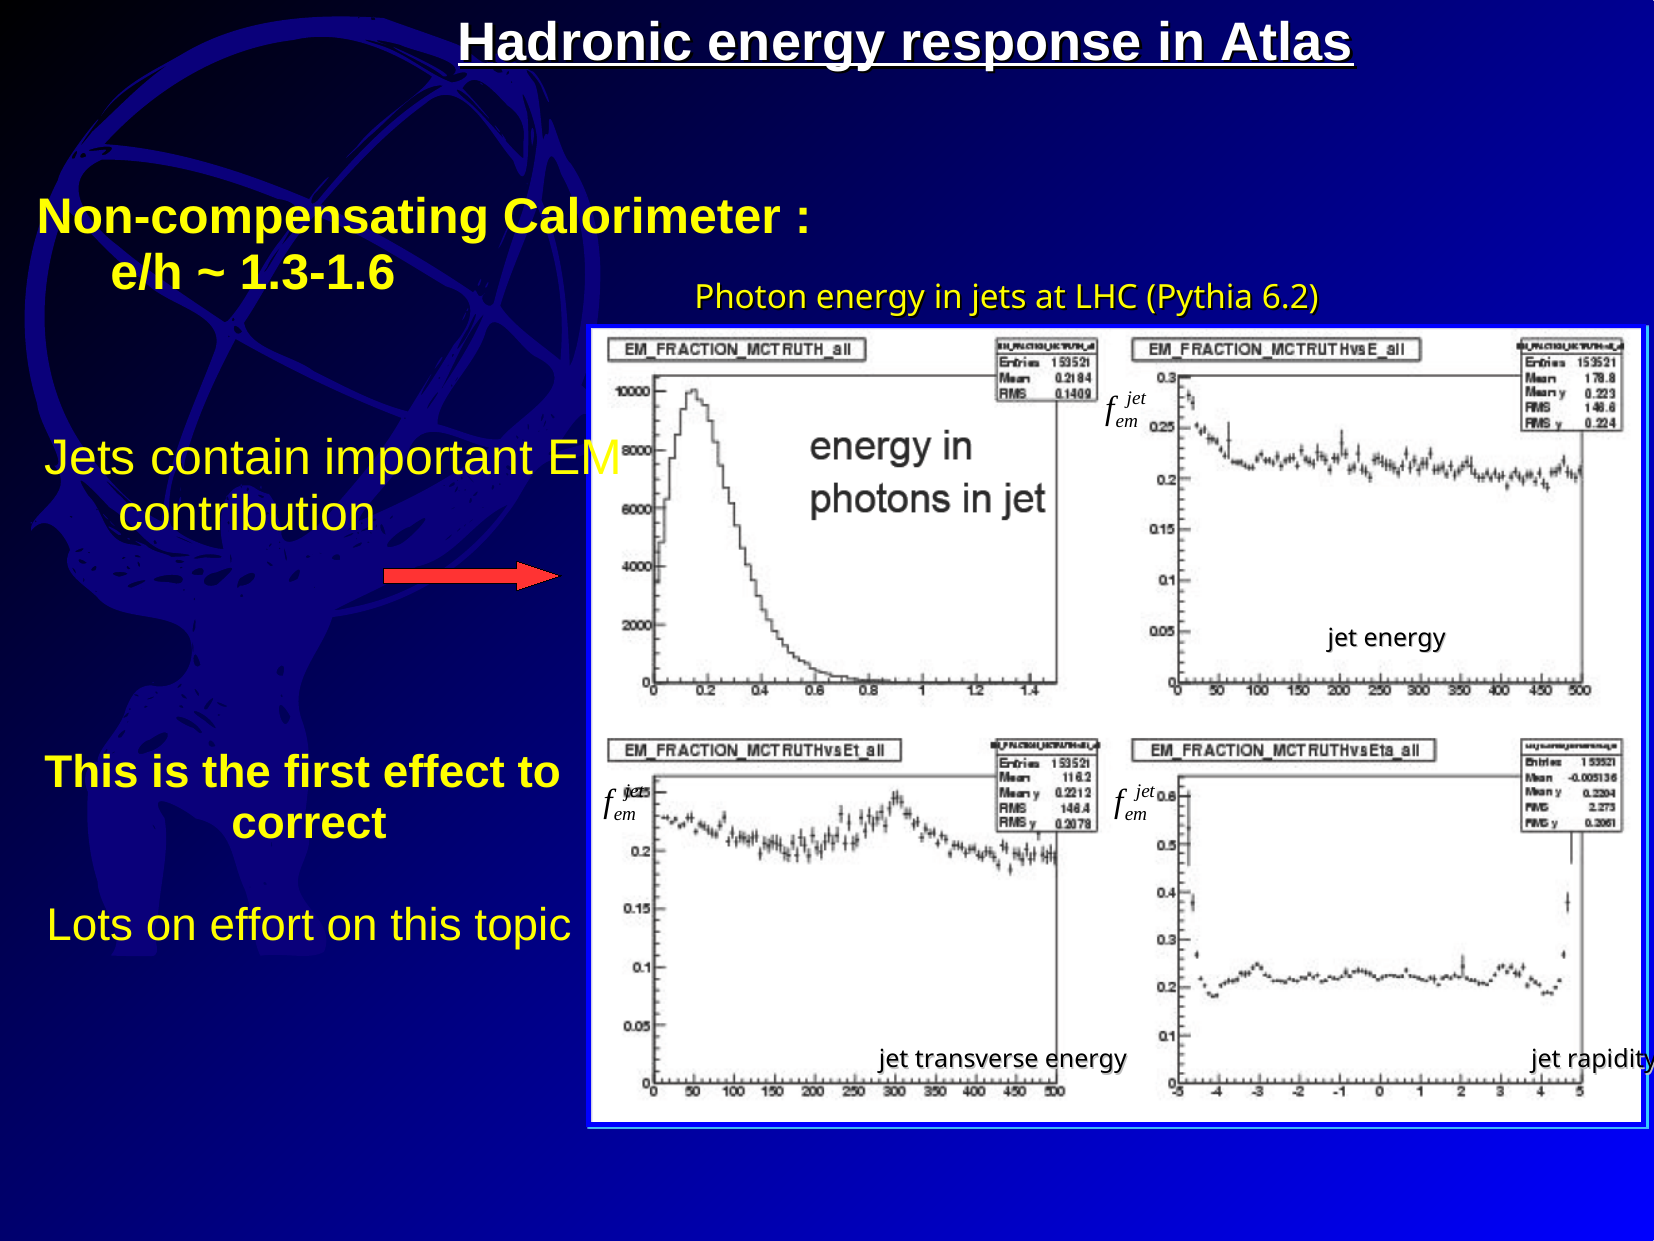

Hadronic energy response in Atlas
Non-compensating Calorimeter :
	e/h ~ 1.3-1.6
Photon energy in jets at LHC (Pythia 6.2)
Jets contain important EM
	contribution
jet energy
This is the first effect to
correct
Lots on effort on this topic
jet transverse energy
jet rapidity